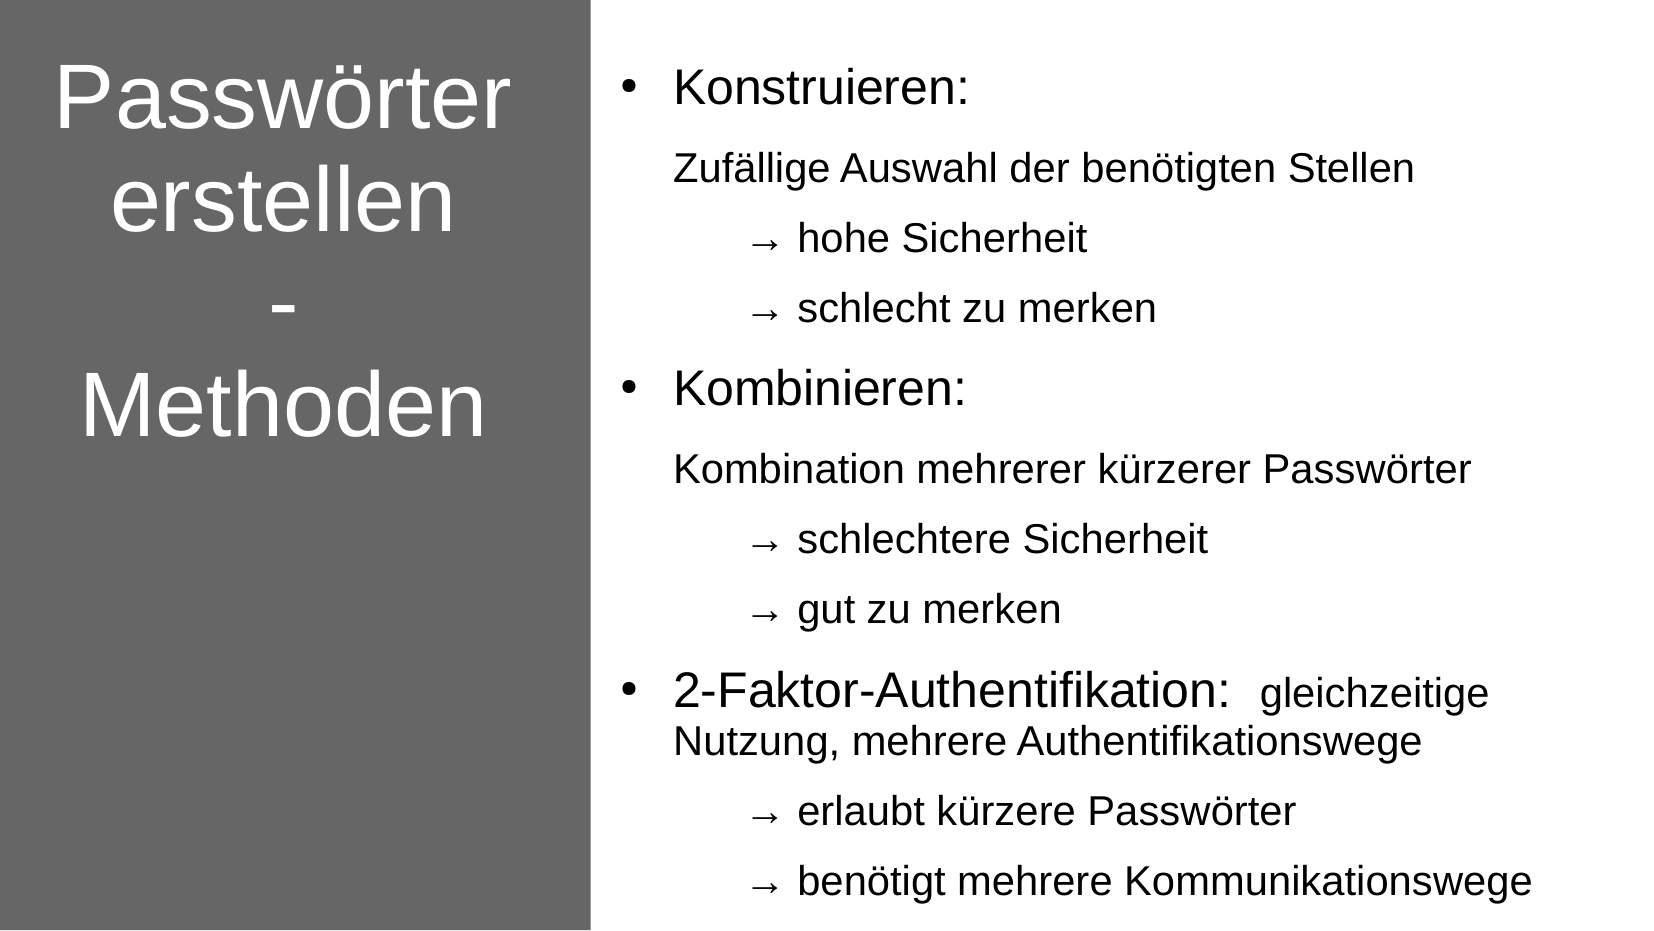

# Passwörter erstellen - Methoden
Konstruieren:
Zufällige Auswahl der benötigten Stellen
→ hohe Sicherheit
→ schlecht zu merken
Kombinieren:
Kombination mehrerer kürzerer Passwörter
→ schlechtere Sicherheit
→ gut zu merken
2-Faktor-Authentifikation: gleichzeitige Nutzung, mehrere Authentifikationswege
→ erlaubt kürzere Passwörter
→ benötigt mehrere Kommunikationswege